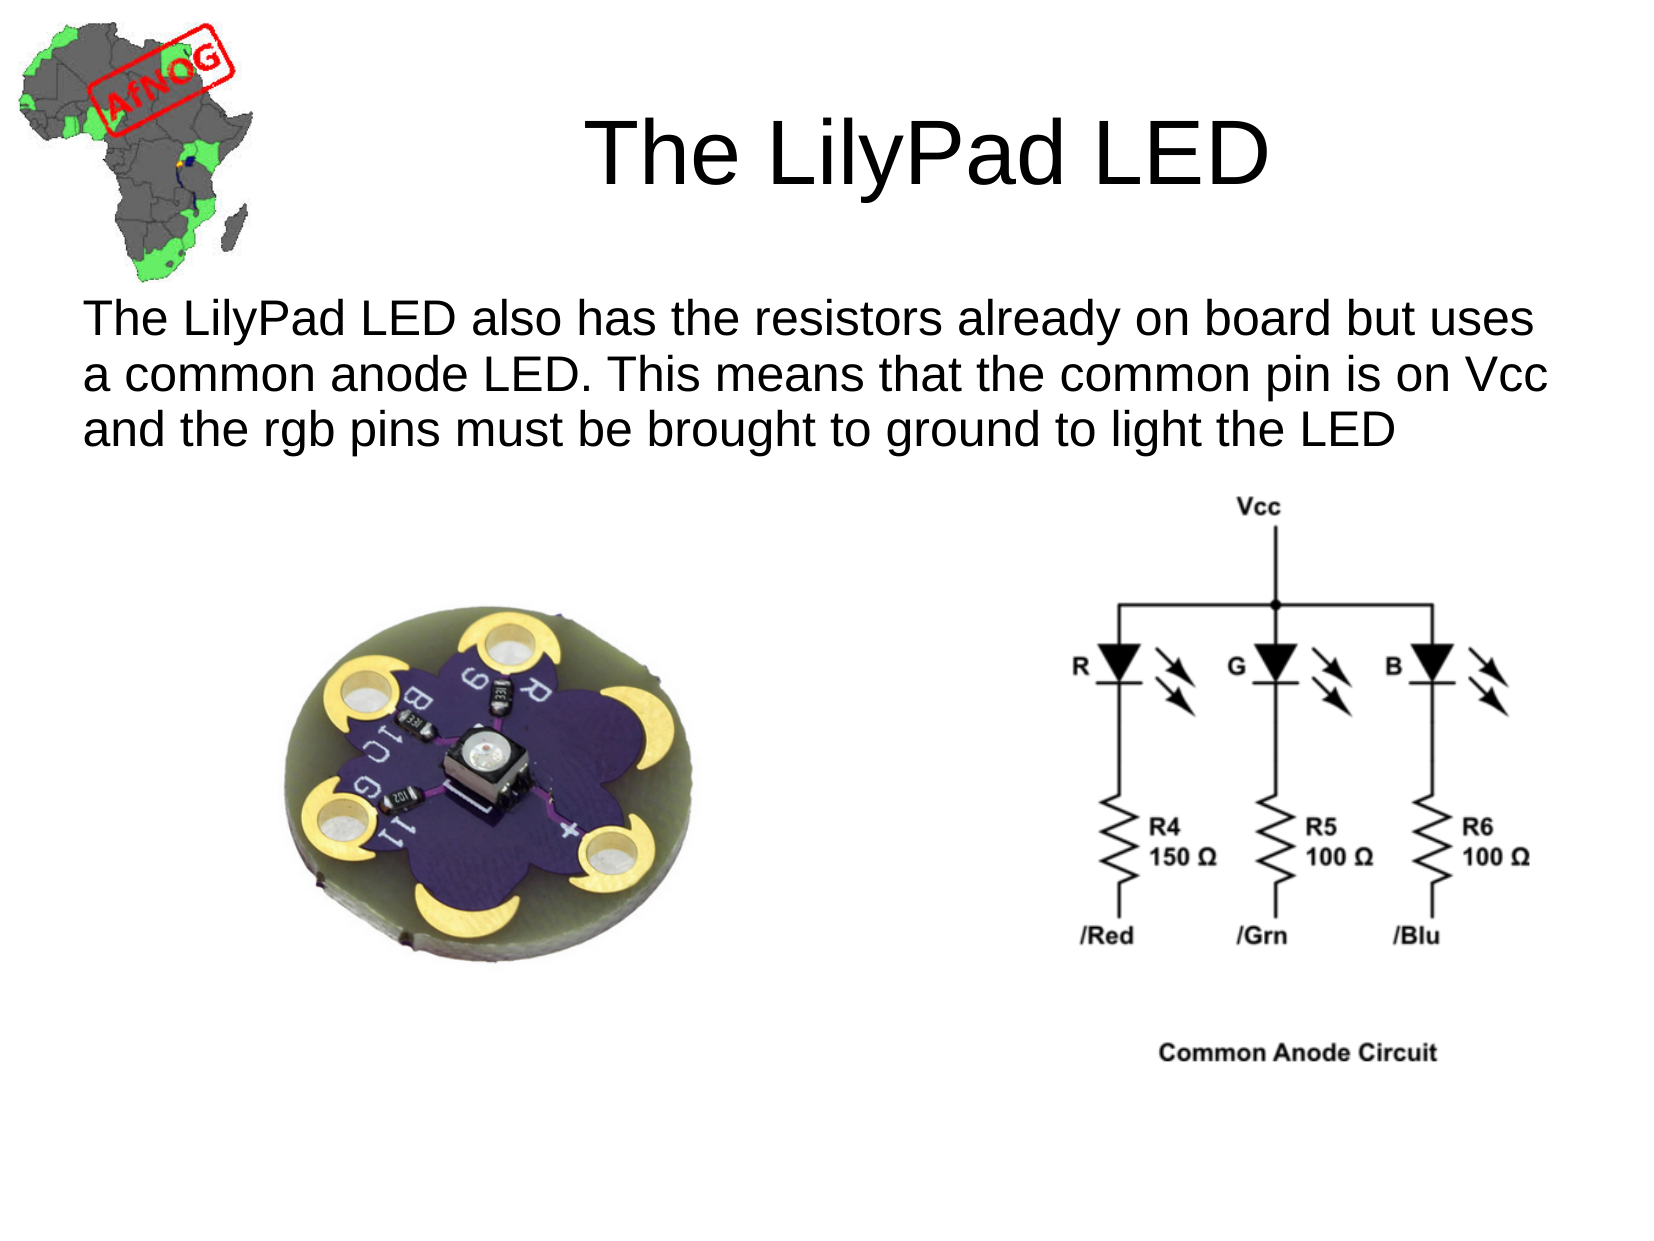

# The LilyPad LED
The LilyPad LED also has the resistors already on board but uses a common anode LED. This means that the common pin is on Vcc and the rgb pins must be brought to ground to light the LED